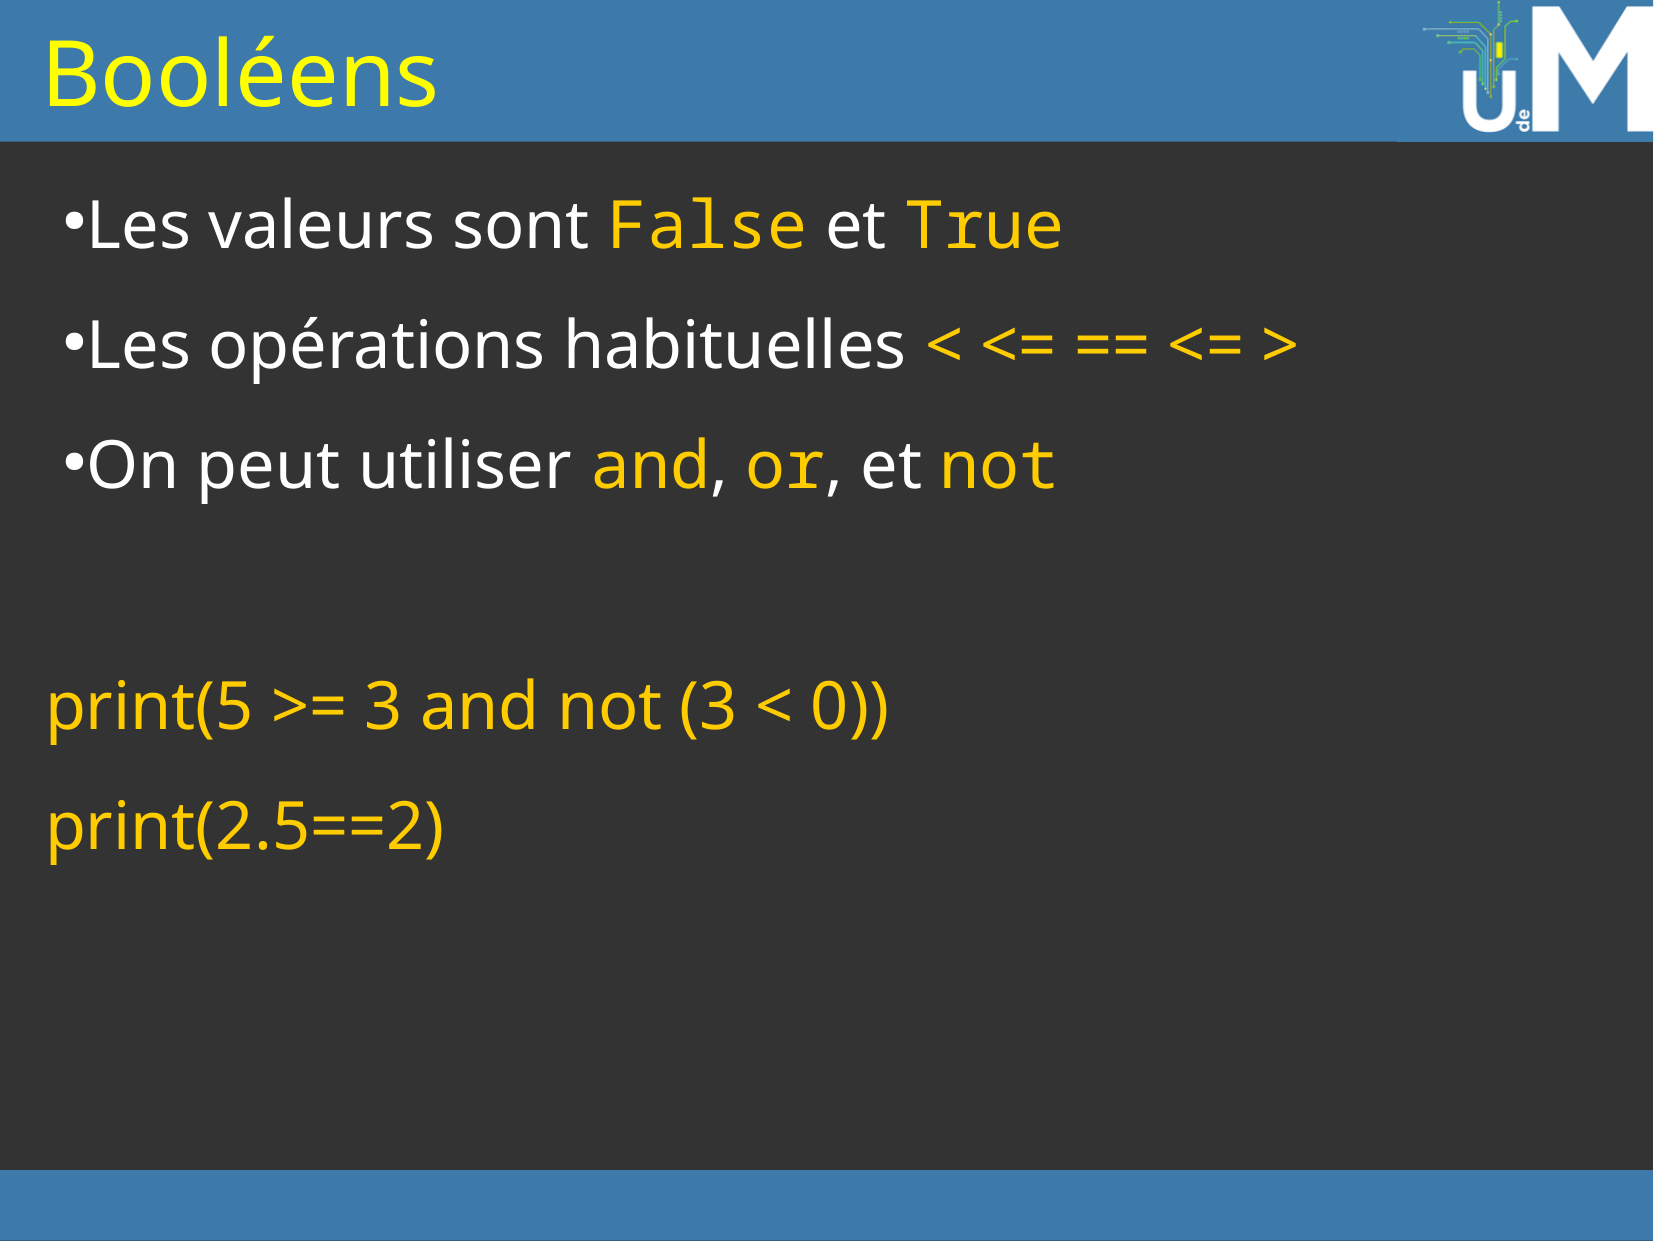

# Booléens
Les valeurs sont False et True
Les opérations habituelles < <= == <= >
On peut utiliser and, or, et not
print(5 >= 3 and not (3 < 0))
print(2.5==2)